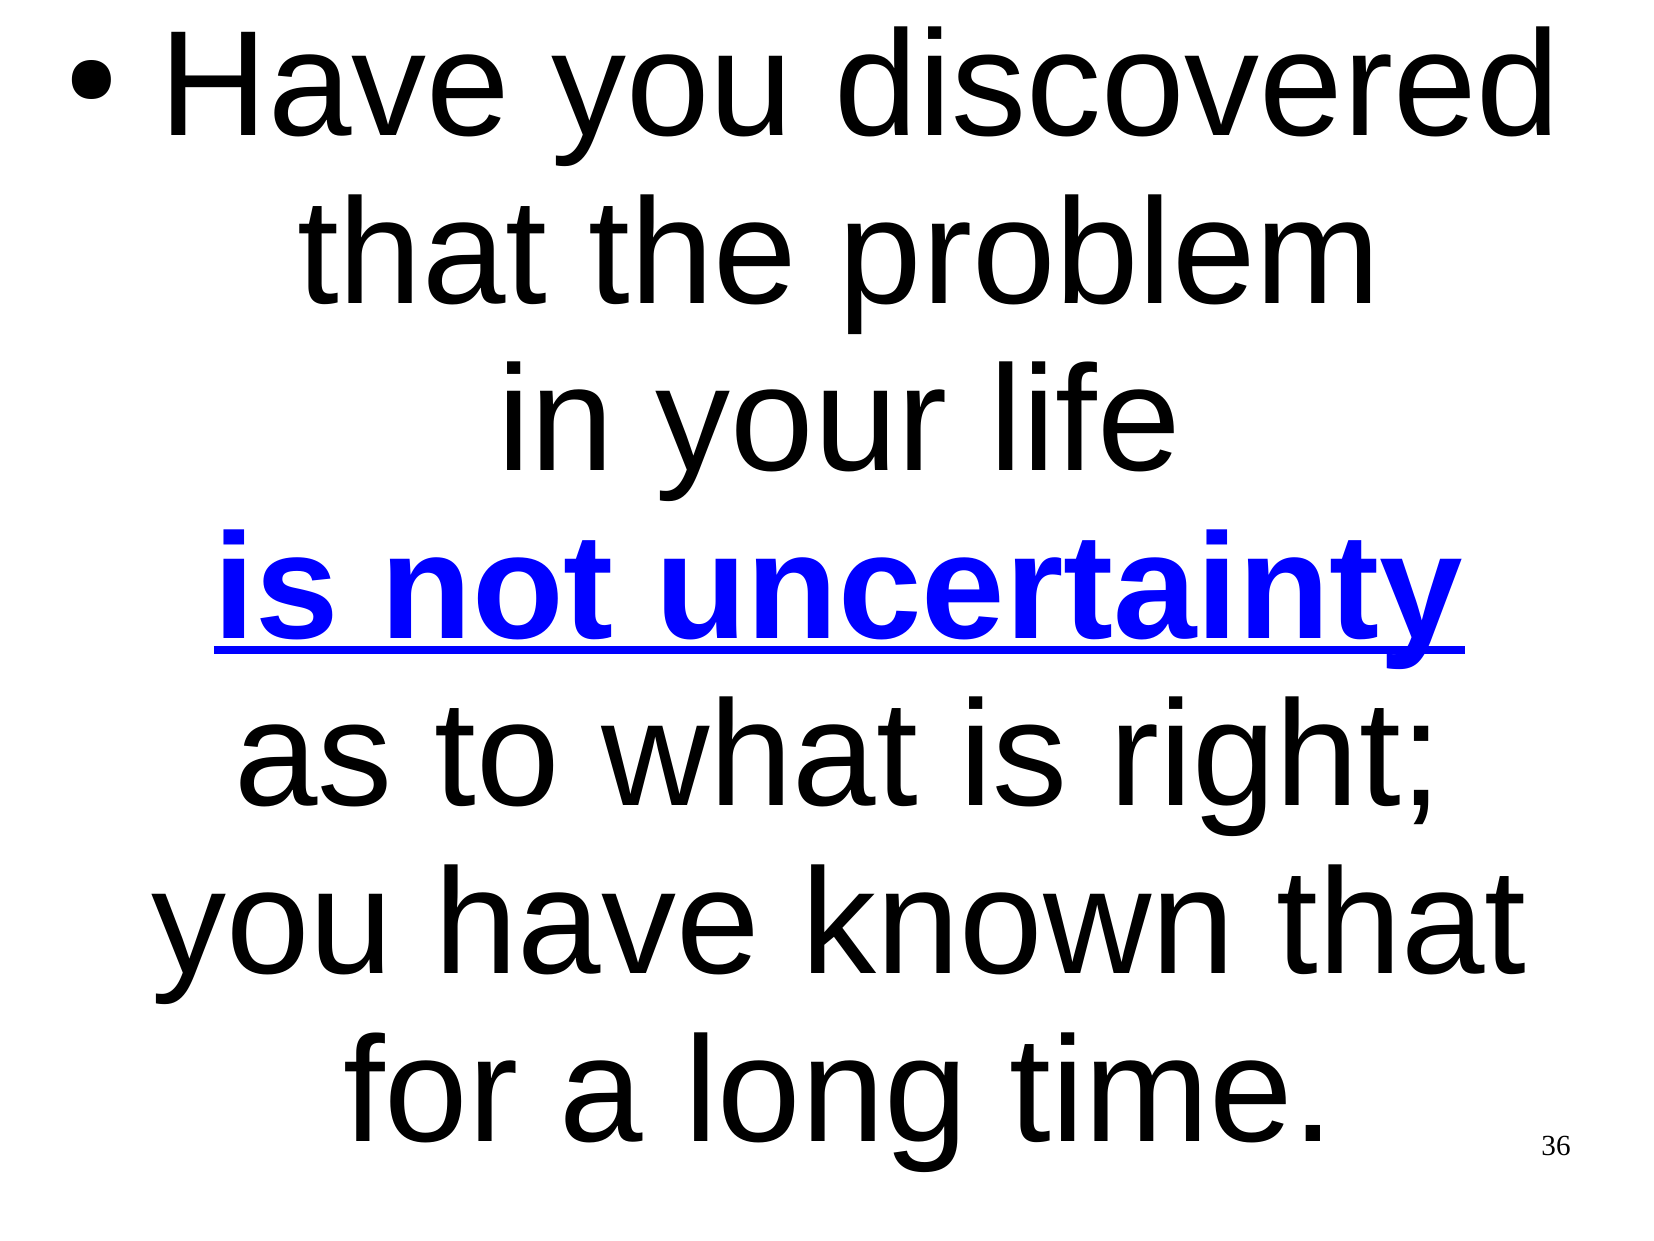

# Have you discovered that the problem in your life is not uncertainty as to what is right; you have known that for a long time.
36